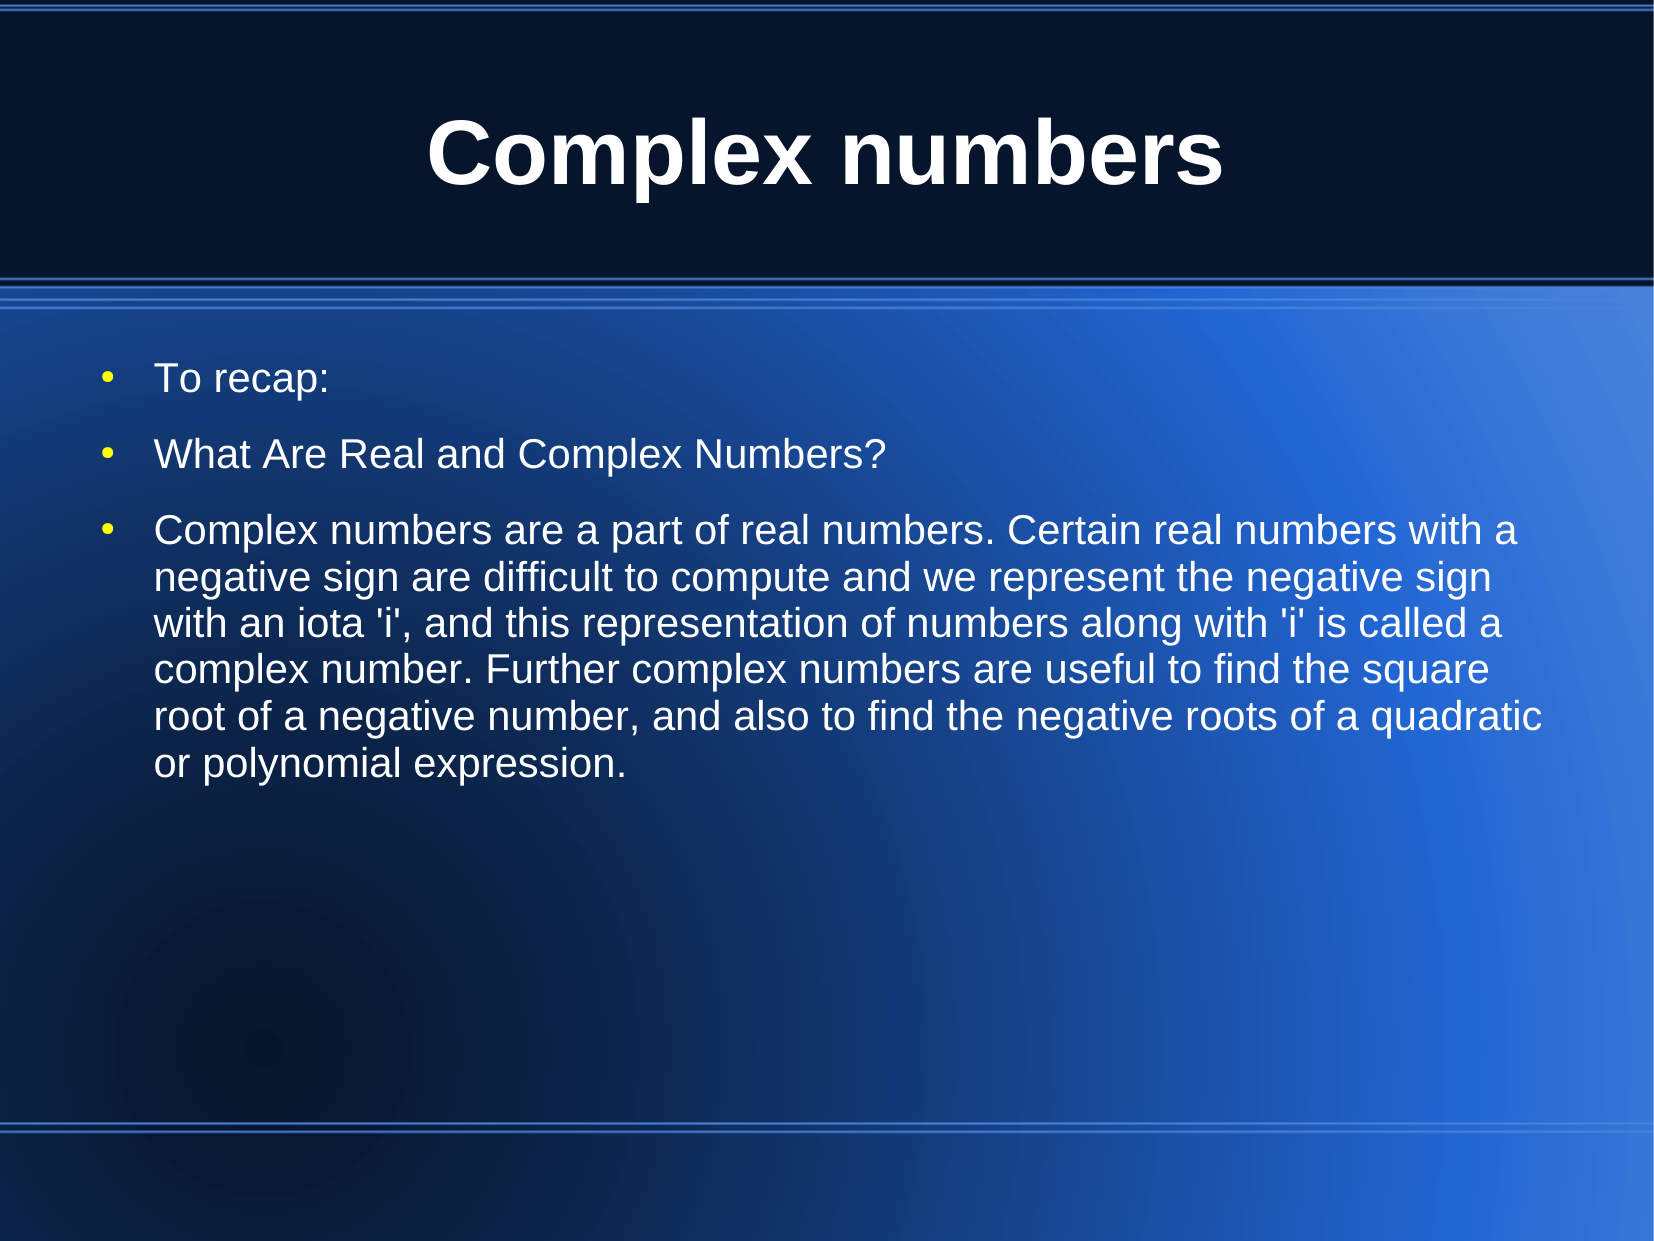

# Complex numbers
To recap:
What Are Real and Complex Numbers?
Complex numbers are a part of real numbers. Certain real numbers with a negative sign are difficult to compute and we represent the negative sign with an iota 'i', and this representation of numbers along with 'i' is called a complex number. Further complex numbers are useful to find the square root of a negative number, and also to find the negative roots of a quadratic or polynomial expression.